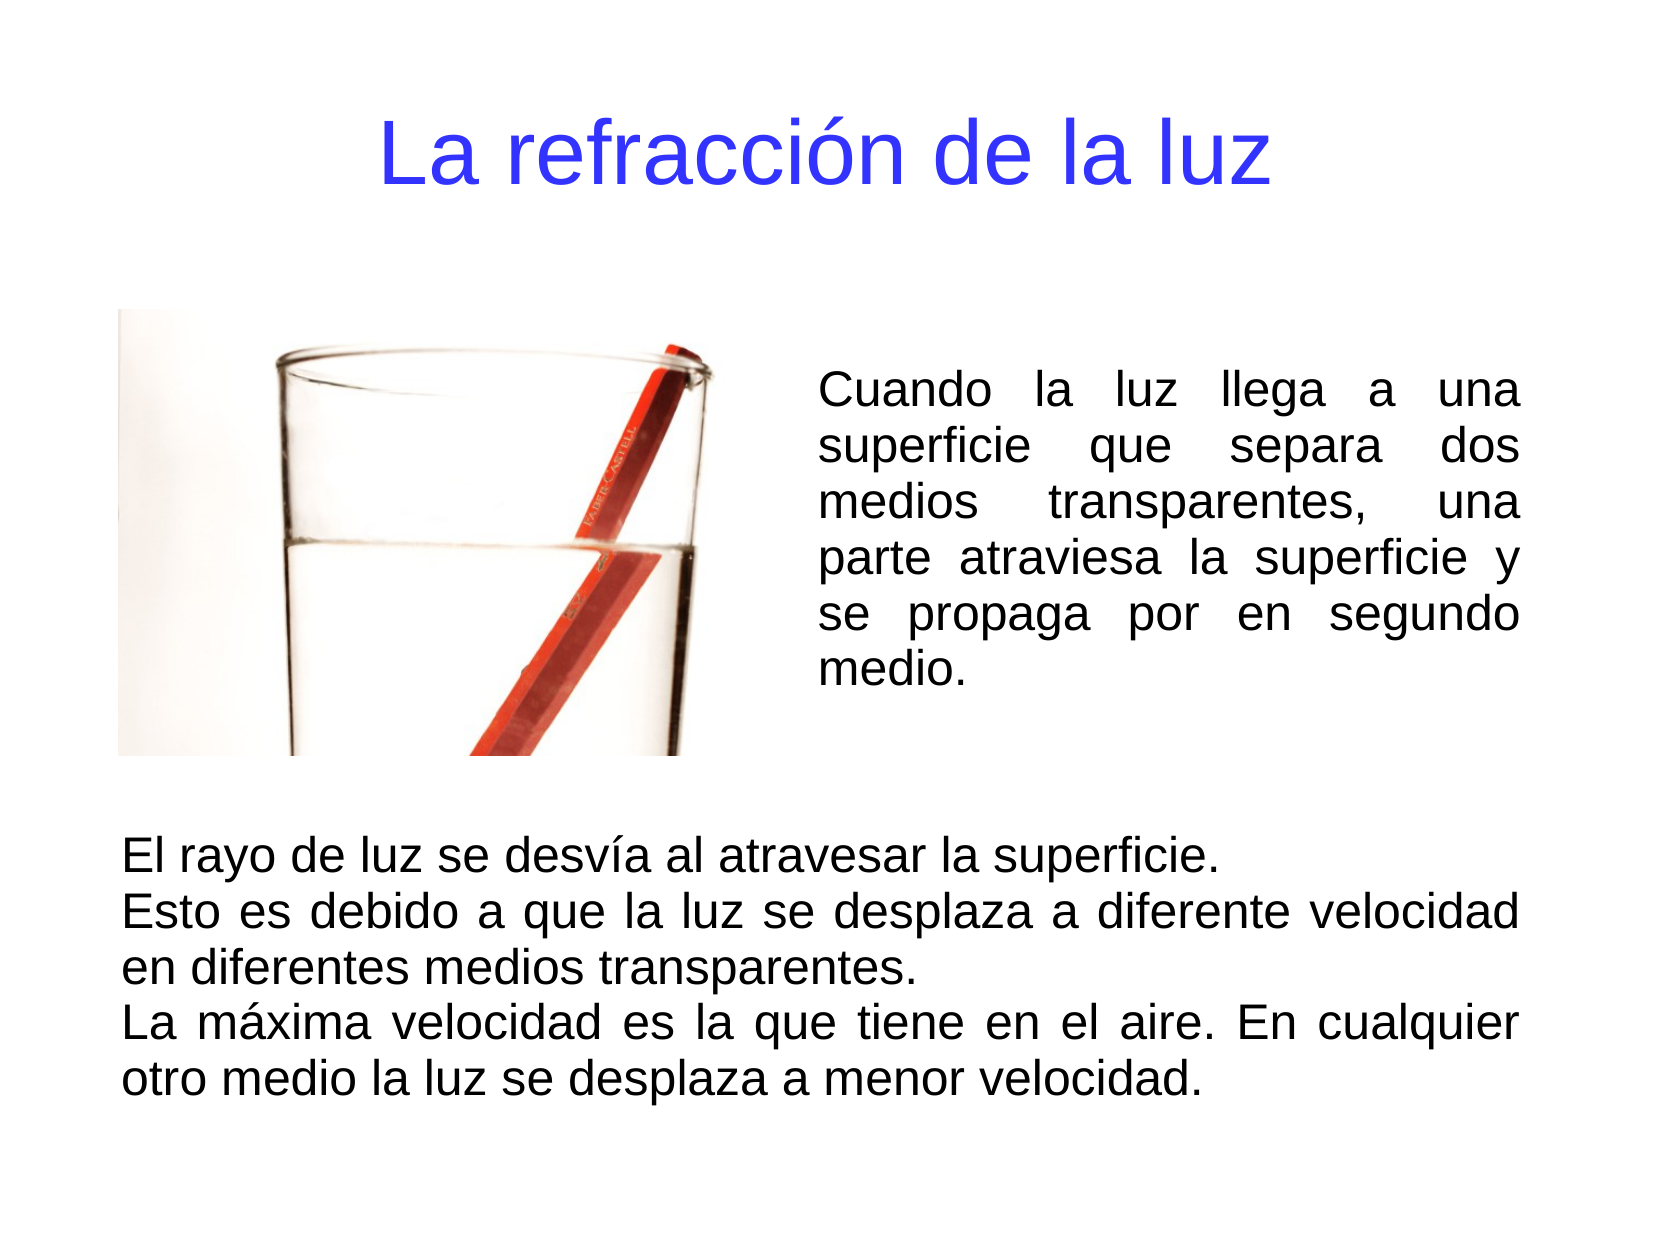

# La refracción de la luz
Cuando la luz llega a una superficie que separa dos medios transparentes, una parte atraviesa la superficie y se propaga por en segundo medio.
El rayo de luz se desvía al atravesar la superficie.
Esto es debido a que la luz se desplaza a diferente velocidad en diferentes medios transparentes.
La máxima velocidad es la que tiene en el aire. En cualquier otro medio la luz se desplaza a menor velocidad.